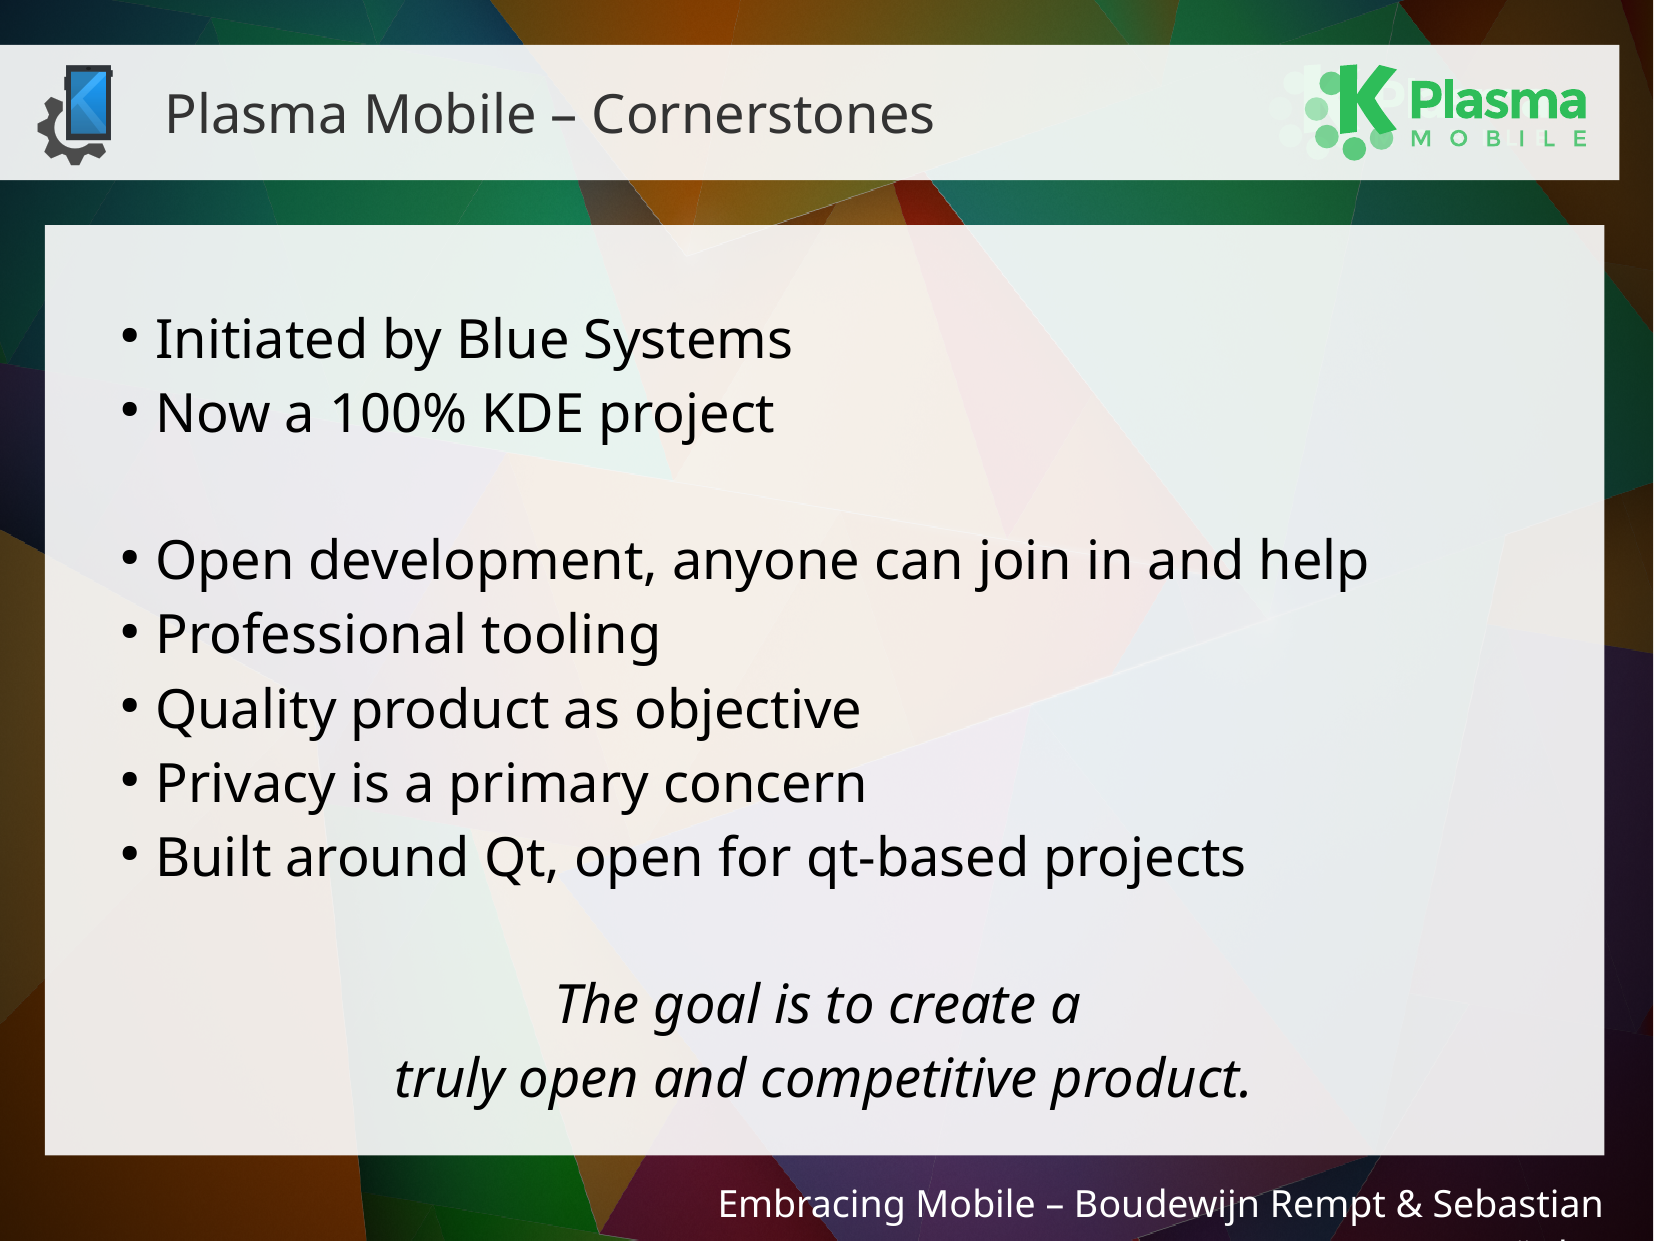

Plasma Mobile – Cornerstones
Initiated by Blue Systems
Now a 100% KDE project
Open development, anyone can join in and help
Professional tooling
Quality product as objective
Privacy is a primary concern
Built around Qt, open for qt-based projects
The goal is to create a
truly open and competitive product.